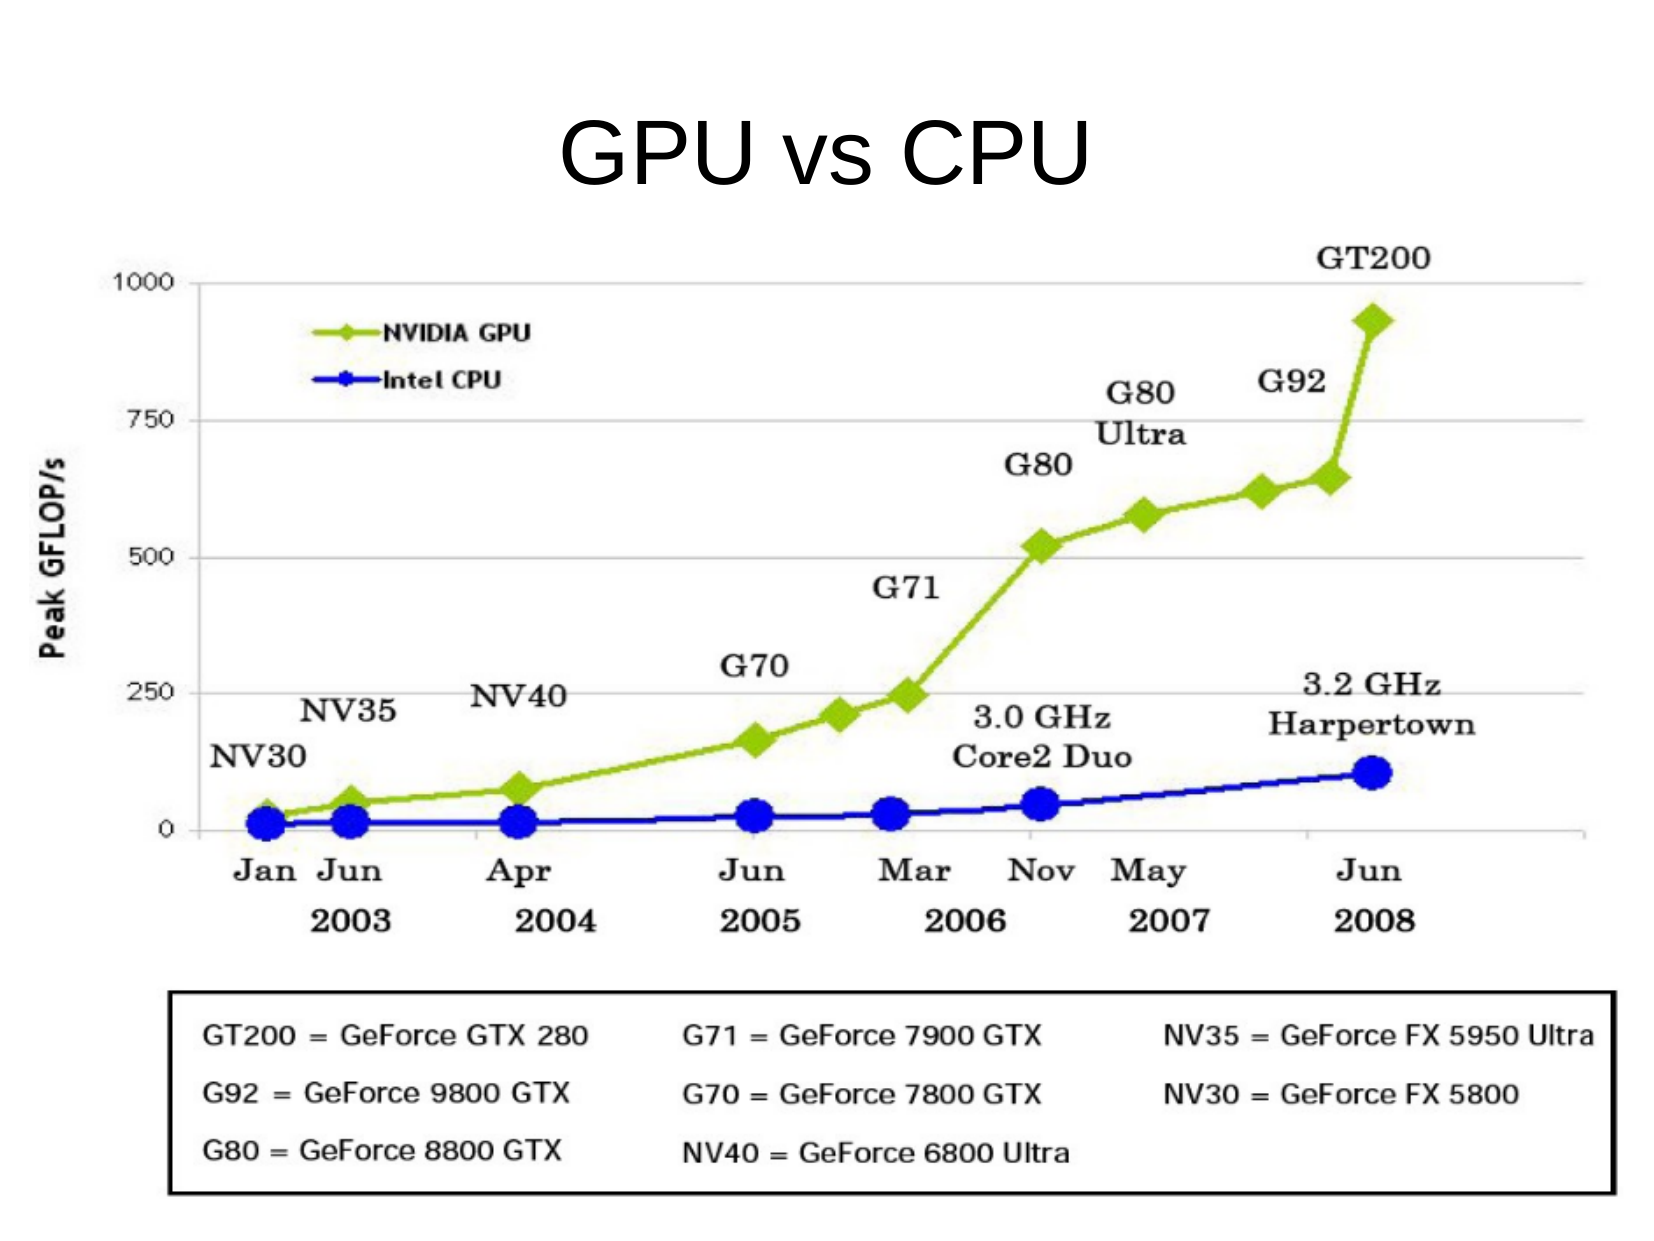

# GPU vs CPU
21.04.2009
Christian Schwarz
34